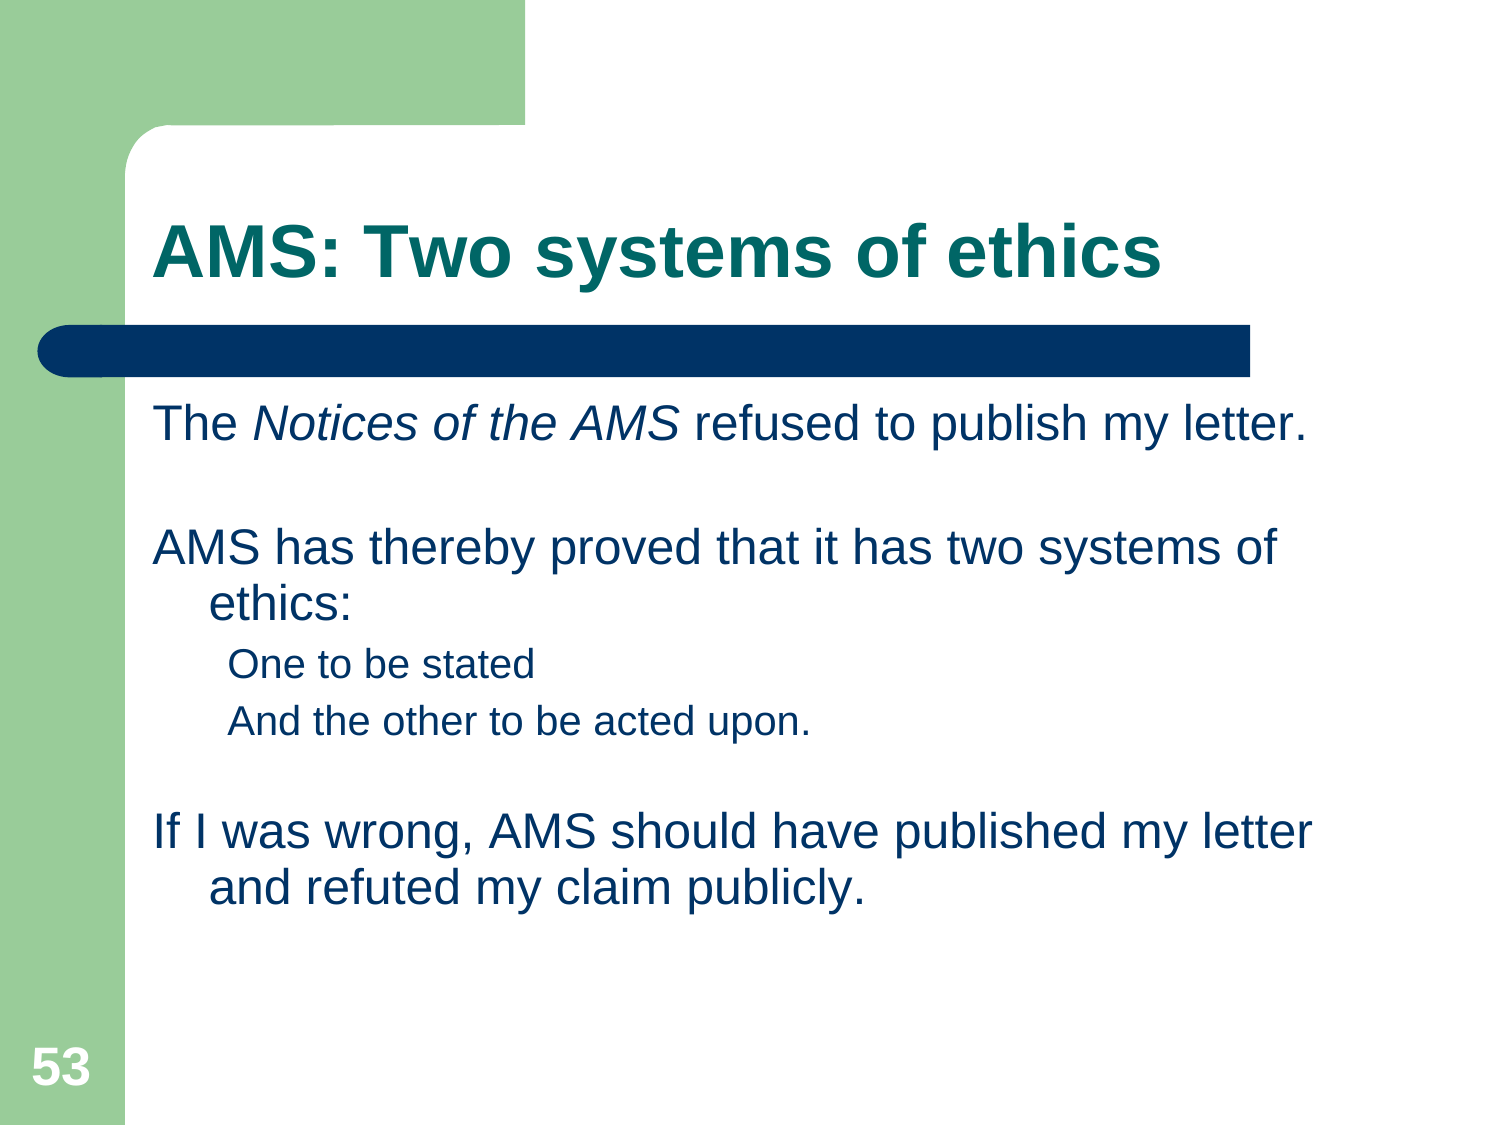

# AMS: Two systems of ethics
The Notices of the AMS refused to publish my letter.
AMS has thereby proved that it has two systems of ethics:
One to be stated
And the other to be acted upon.
If I was wrong, AMS should have published my letter and refuted my claim publicly.
53